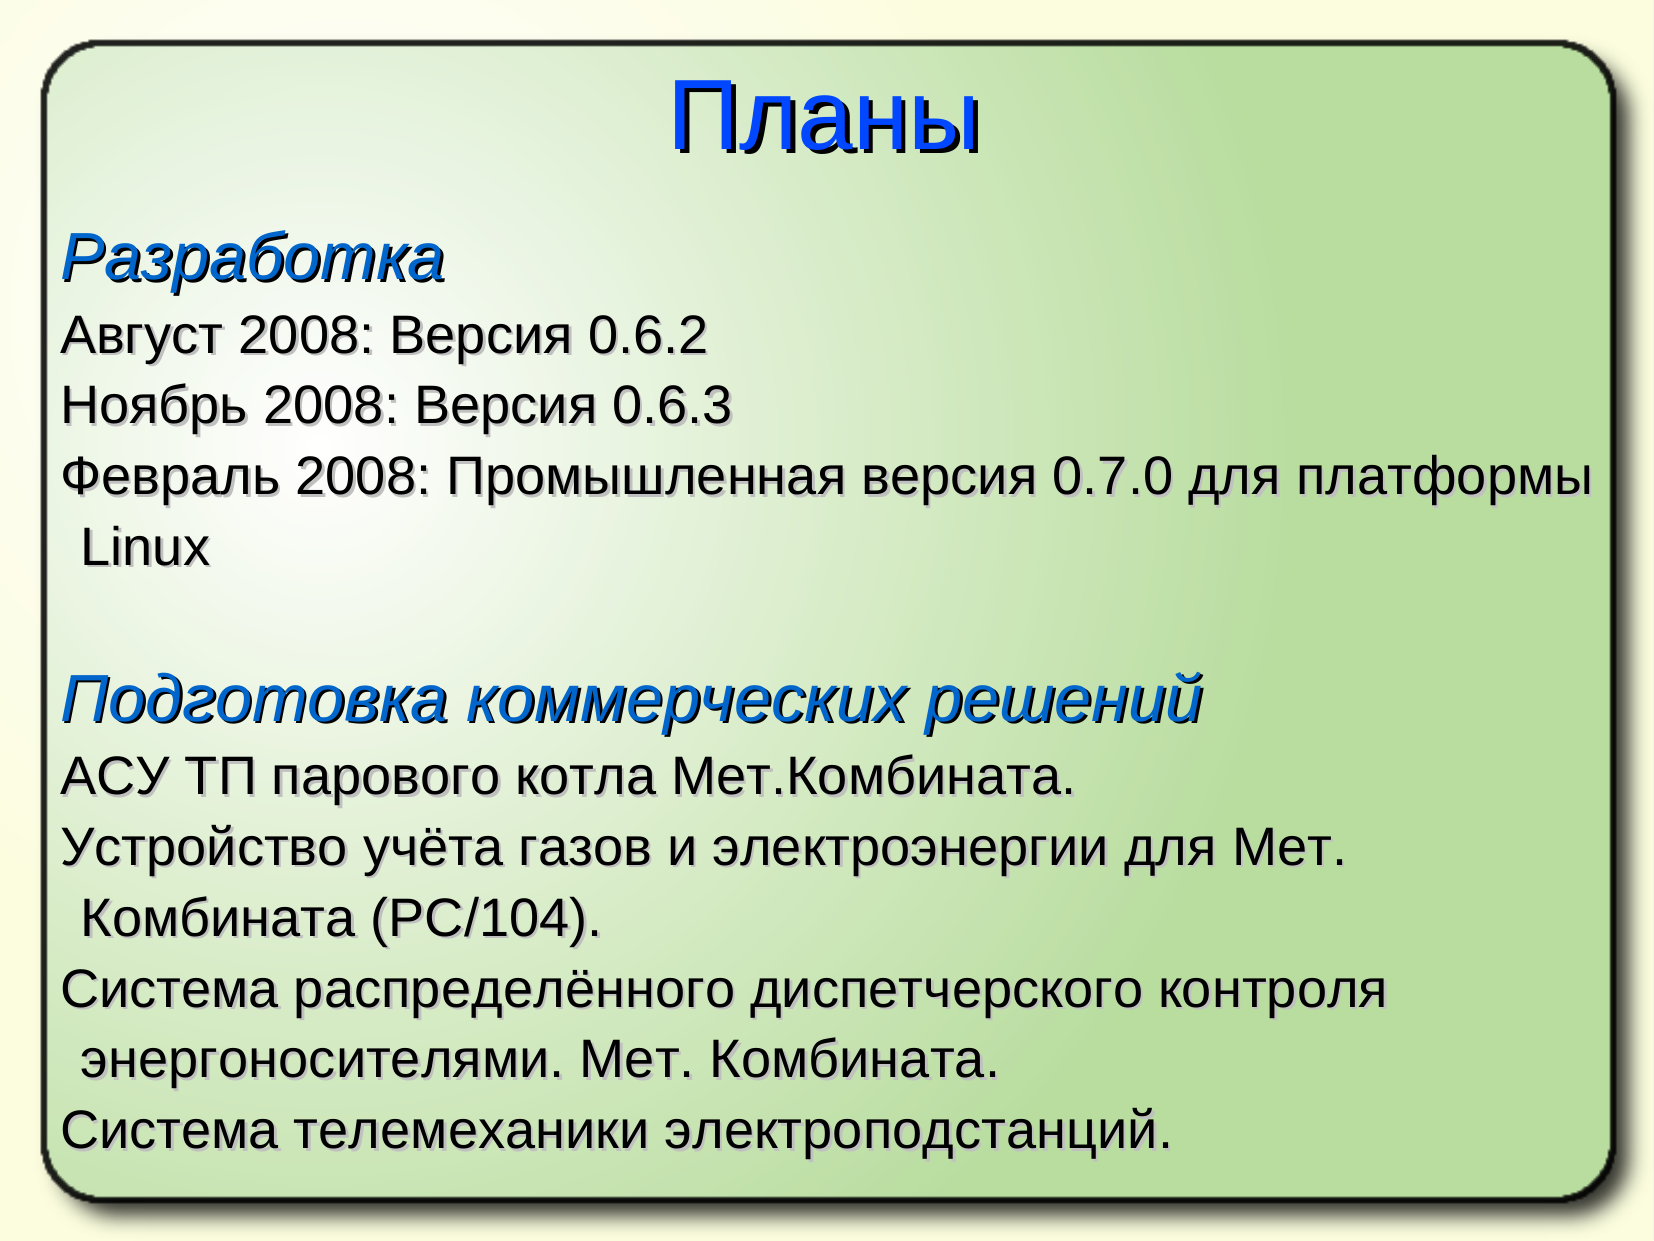

# Планы
Разработка
Август 2008: Версия 0.6.2
Ноябрь 2008: Версия 0.6.3
Февраль 2008: Промышленная версия 0.7.0 для платформы Linux
Подготовка коммерческих решений
АСУ ТП парового котла Мет.Комбината.
Устройство учёта газов и электроэнергии для Мет. Комбината (PC/104).
Система распределённого диспетчерского контроля энергоносителями. Мет. Комбината.
Система телемеханики электроподстанций.